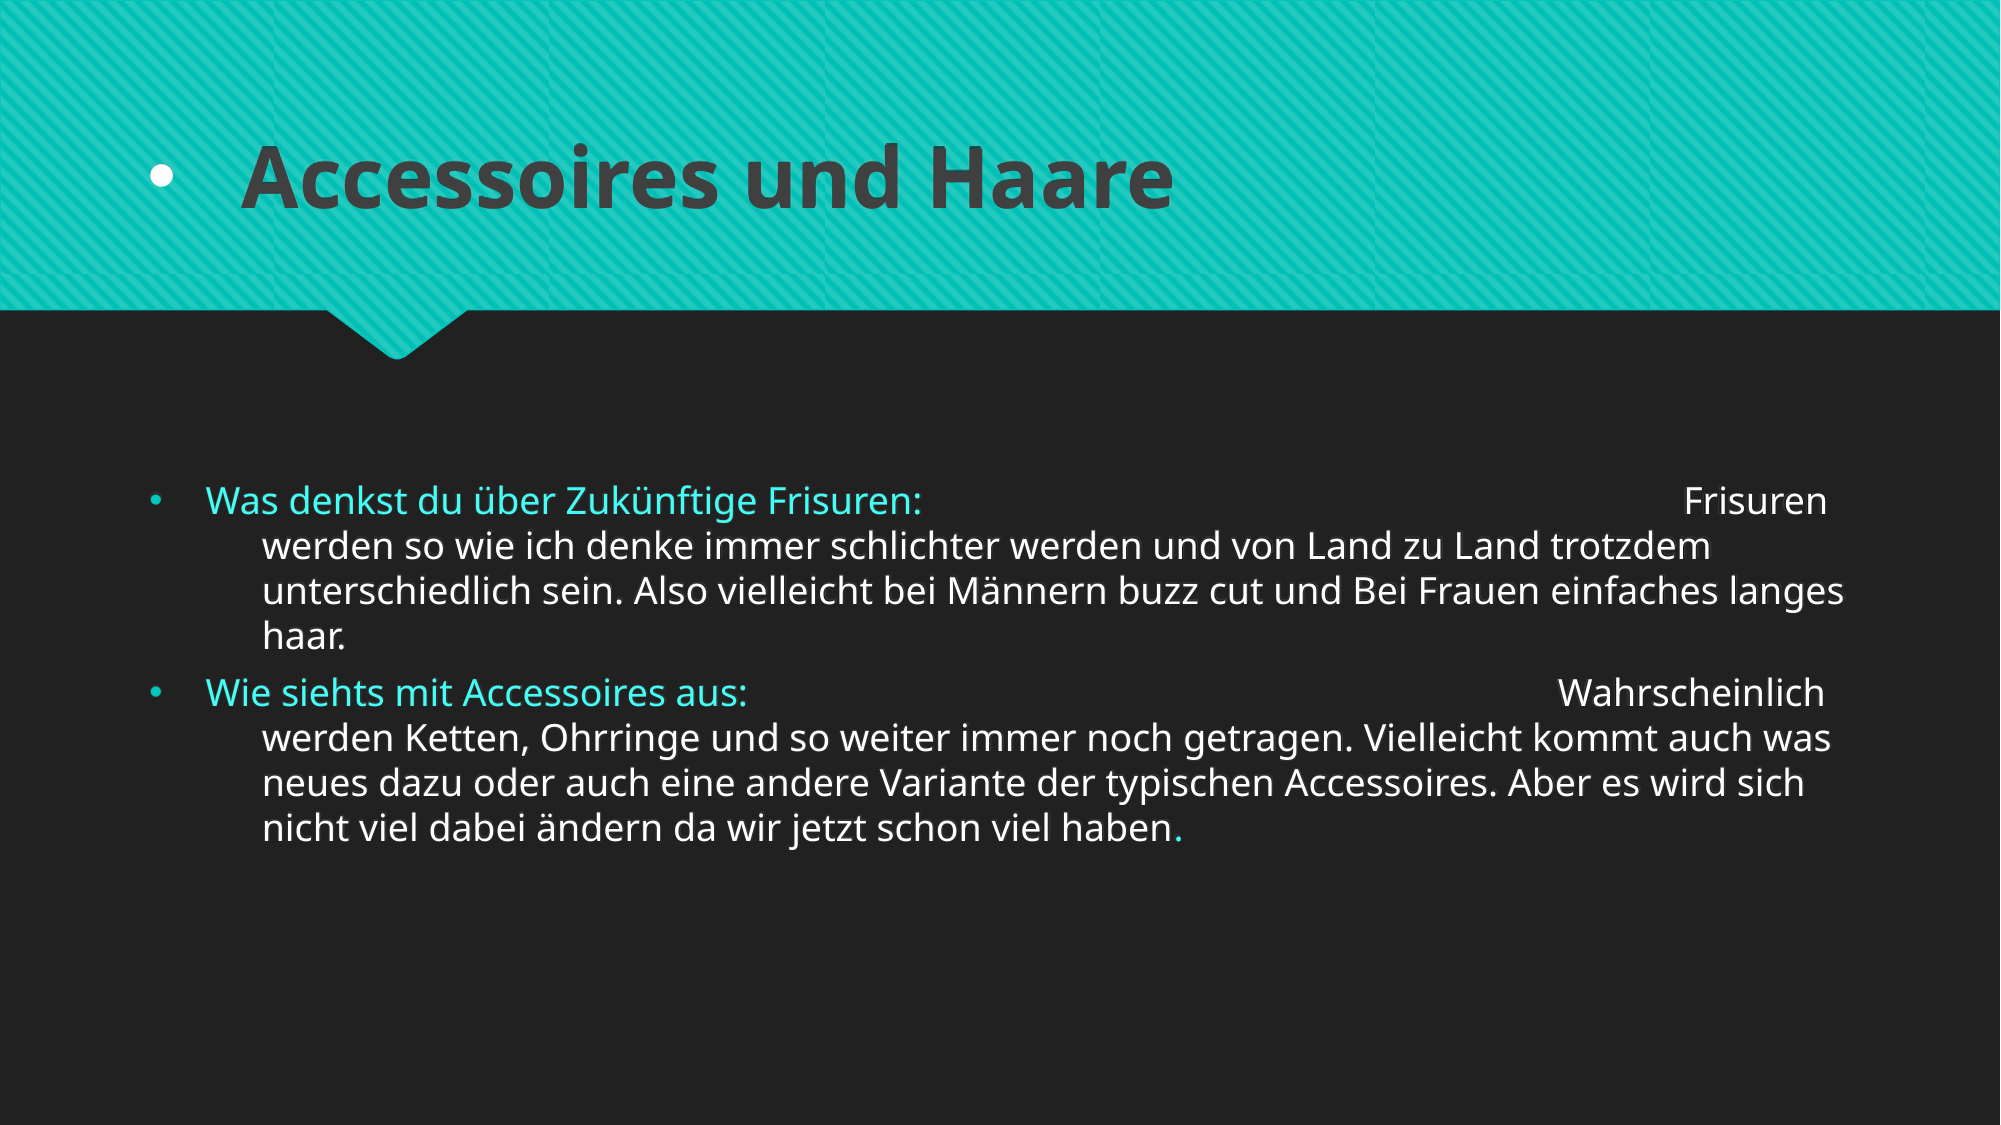

# Accessoires und Haare
Was denkst du über Zukünftige Frisuren: Frisuren werden so wie ich denke immer schlichter werden und von Land zu Land trotzdem unterschiedlich sein. Also vielleicht bei Männern buzz cut und Bei Frauen einfaches langes haar.
Wie siehts mit Accessoires aus: Wahrscheinlich werden Ketten, Ohrringe und so weiter immer noch getragen. Vielleicht kommt auch was neues dazu oder auch eine andere Variante der typischen Accessoires. Aber es wird sich nicht viel dabei ändern da wir jetzt schon viel haben.